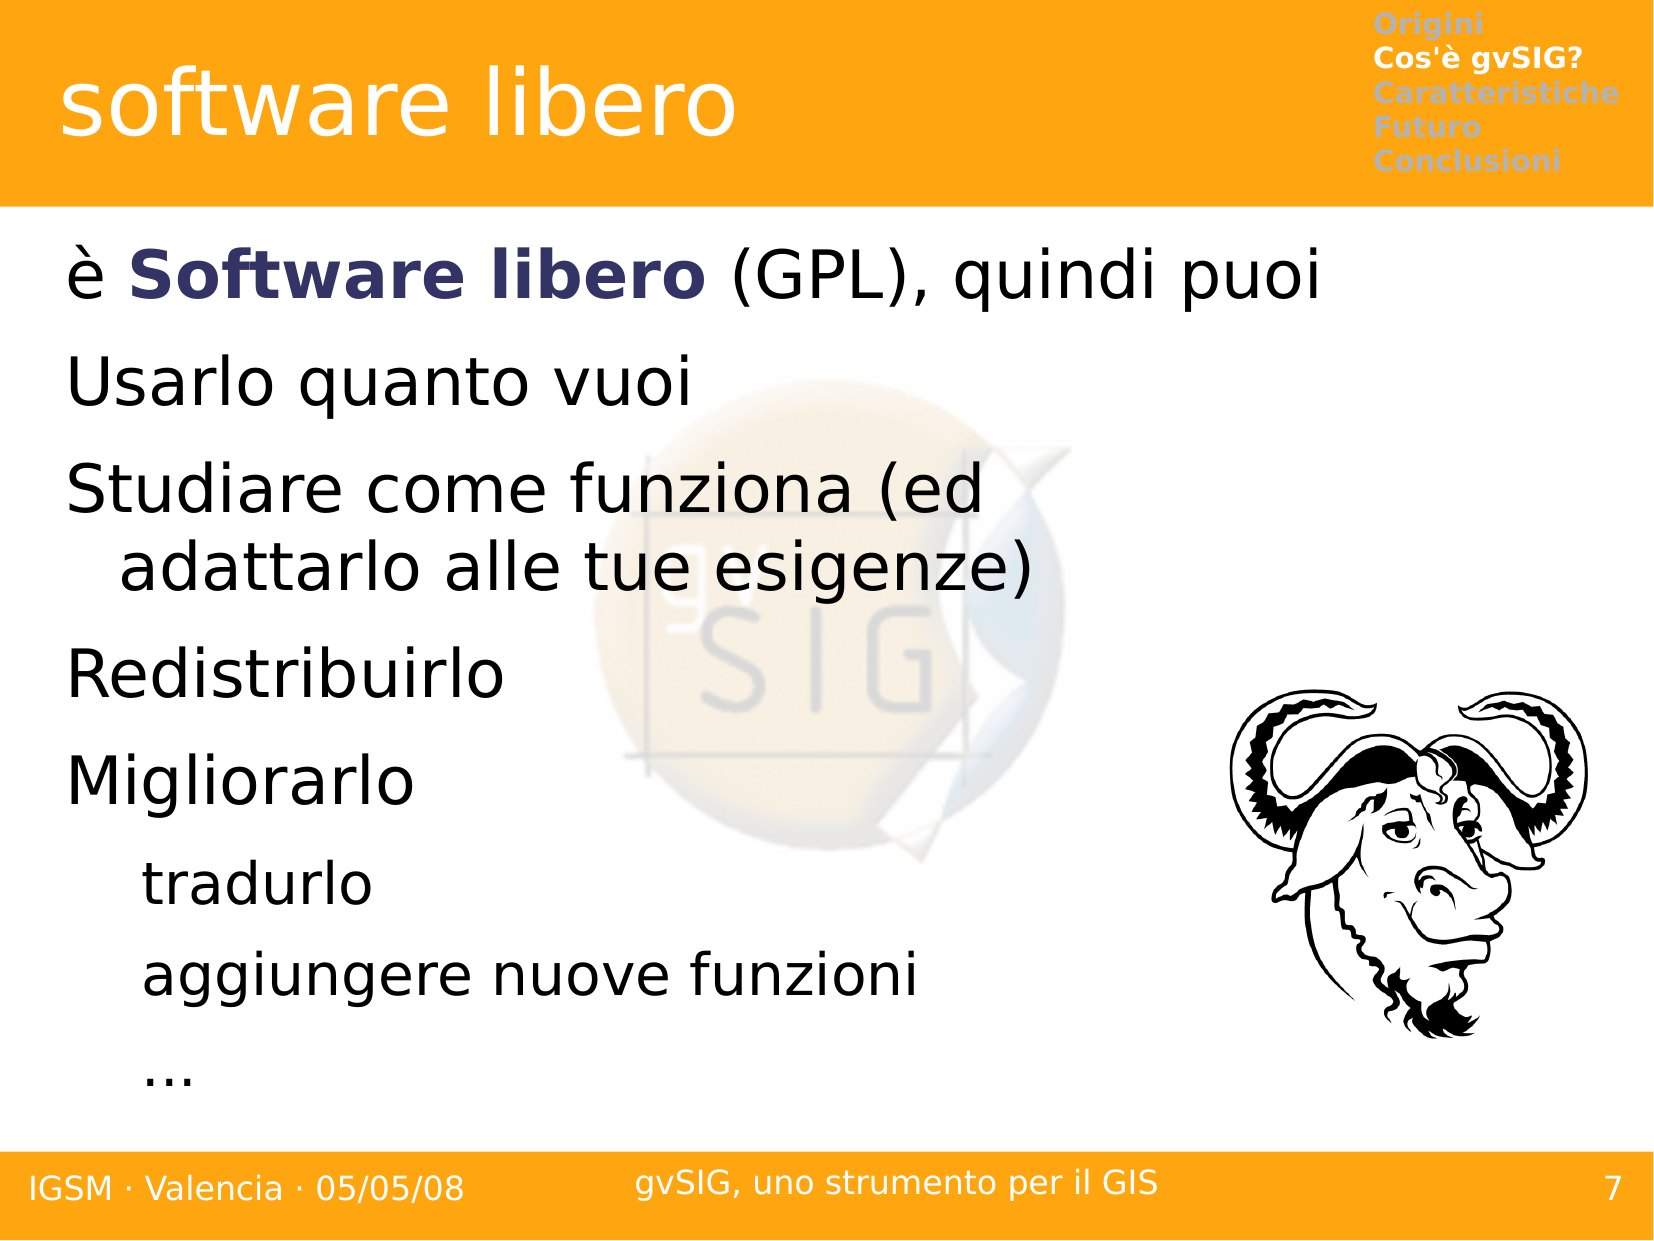

Origini
Cos'è gvSIG?
Caratteristiche
Futuro
Conclusioni
# software libero
è Software libero (GPL), quindi puoi
Usarlo quanto vuoi
Studiare come funziona (ed
adattarlo alle tue esigenze)
Redistribuirlo
Migliorarlo
tradurlo
aggiungere nuove funzioni
...
gvSIG, uno strumento per il GIS
IGSM · Valencia · 05/05/08
7